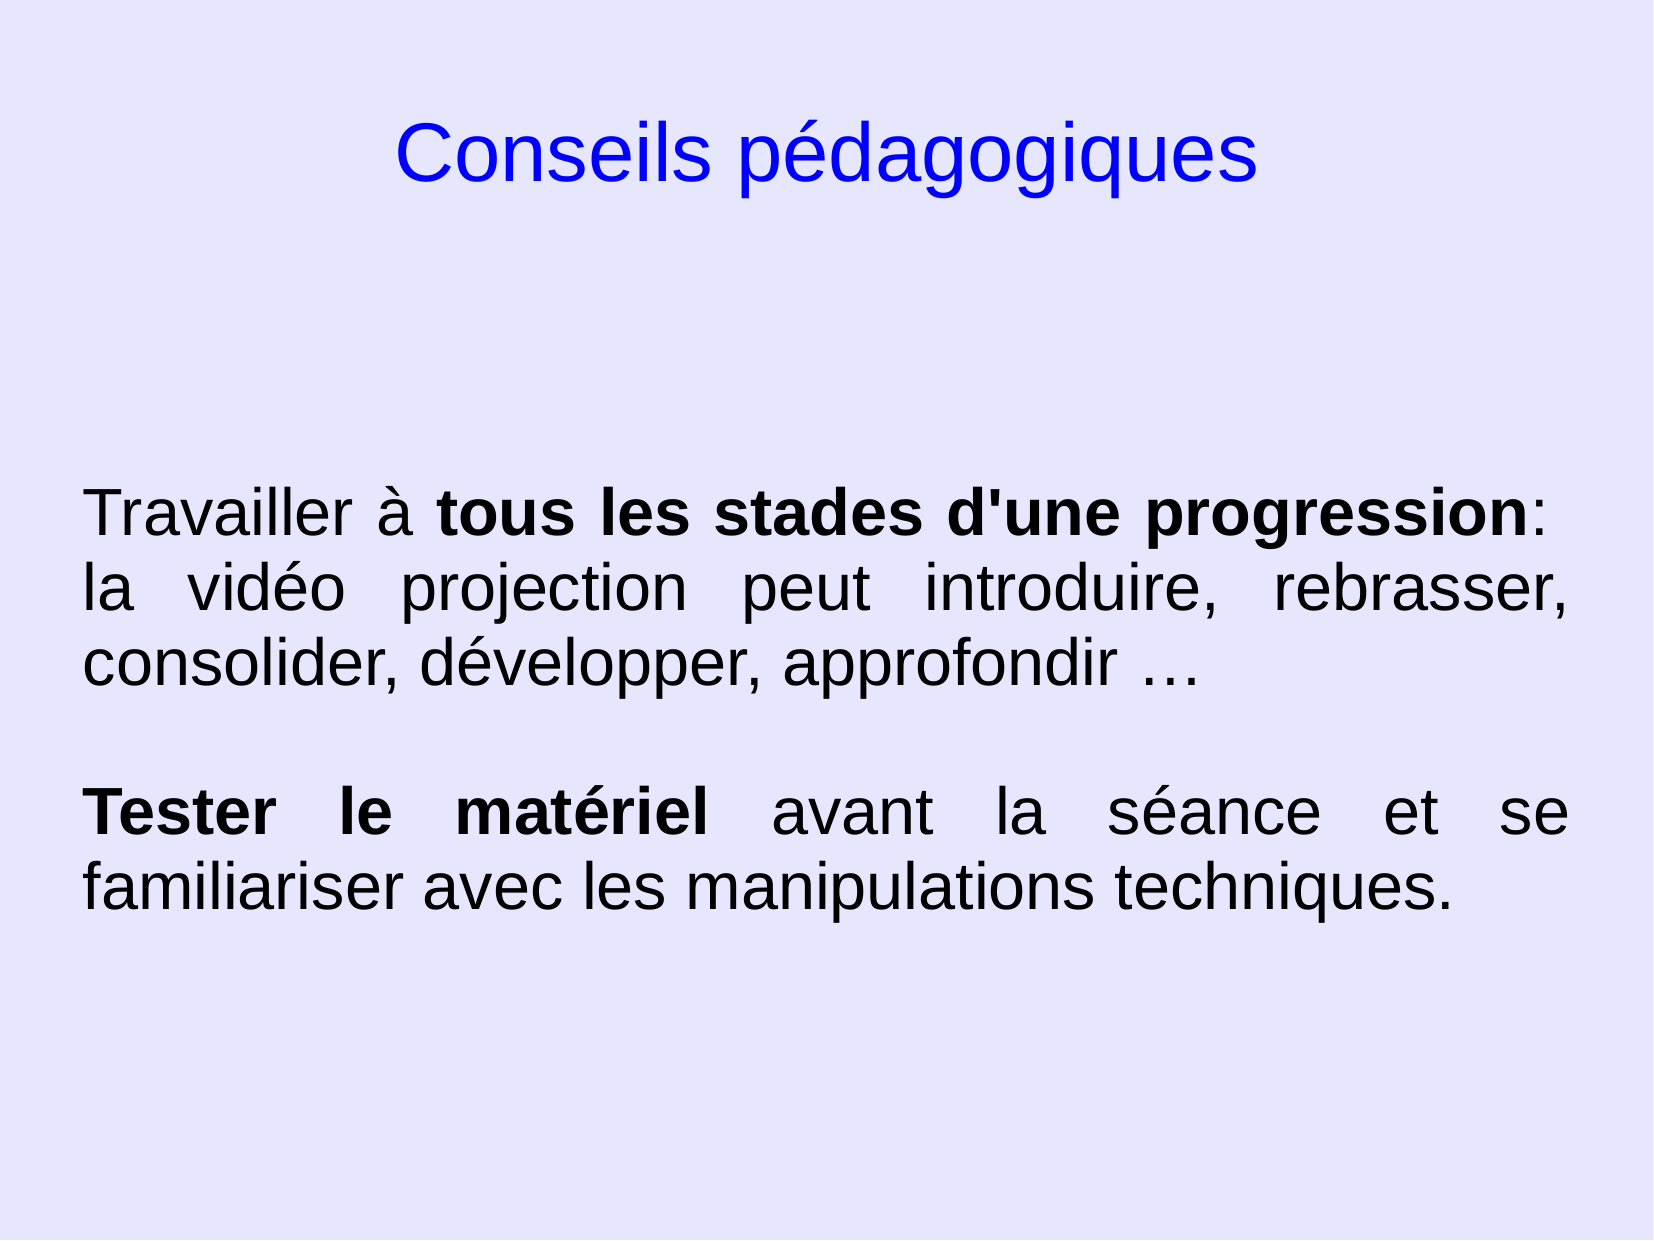

# Conseils pédagogiques
Travailler à tous les stades d'une progression: la vidéo projection peut introduire, rebrasser, consolider, développer, approfondir …
Tester le matériel avant la séance et se familiariser avec les manipulations techniques.